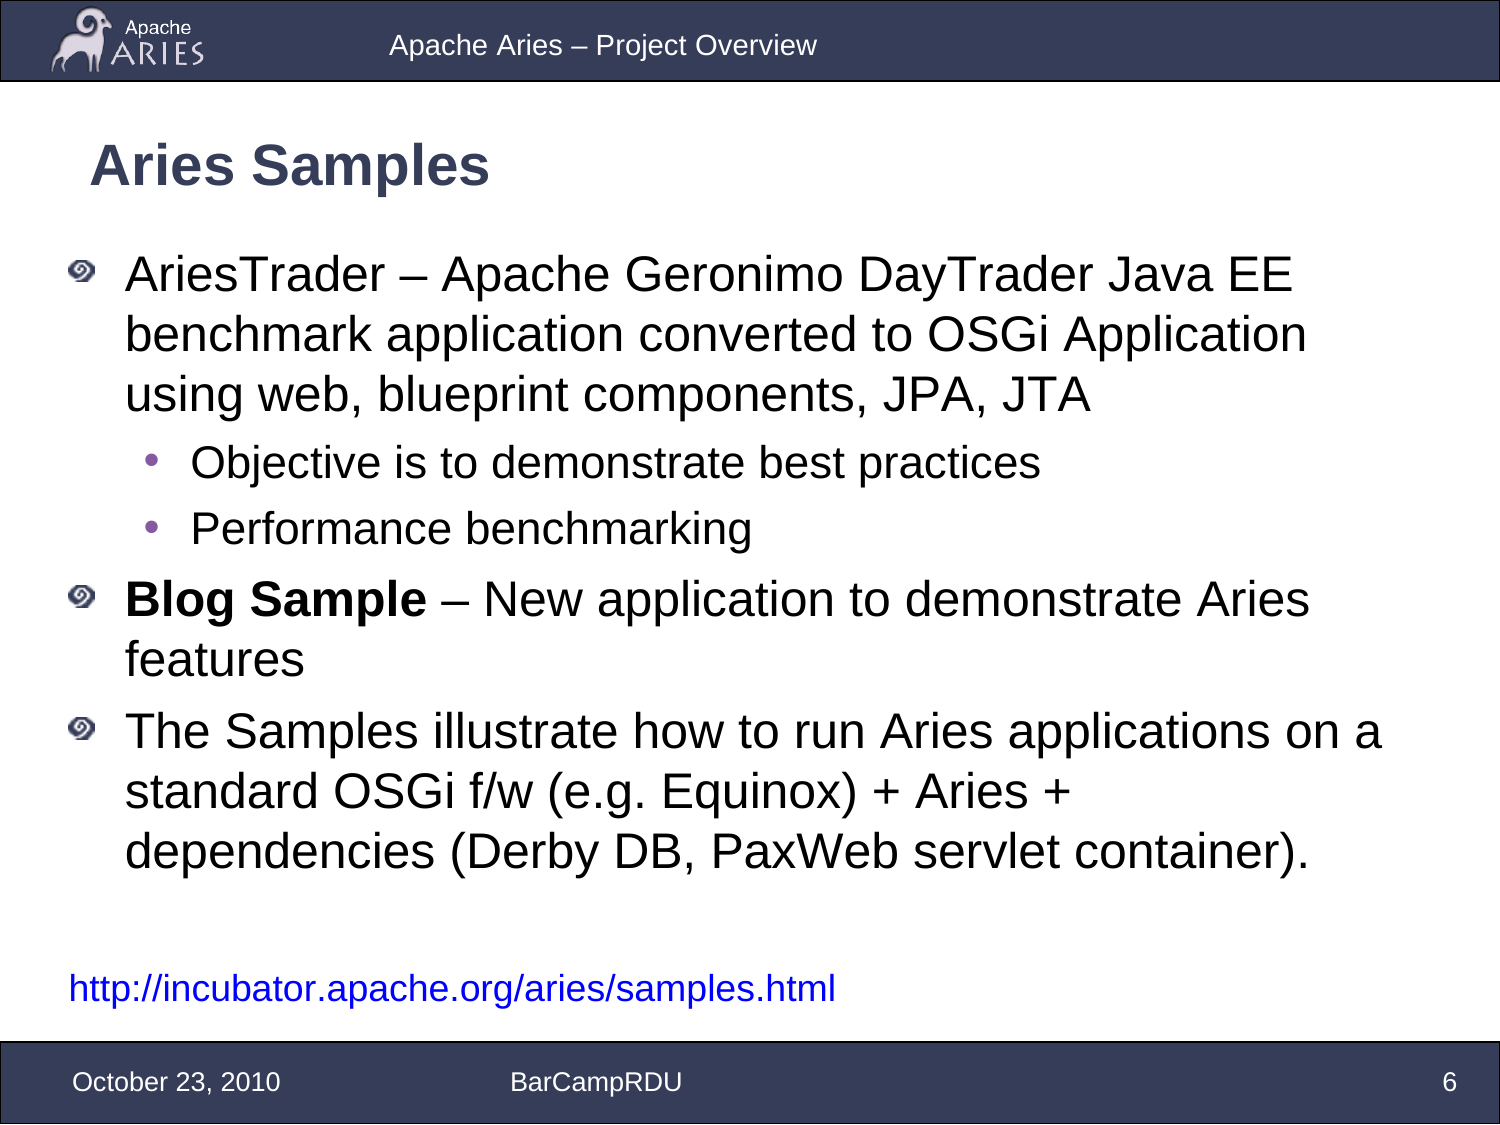

# Aries Samples
AriesTrader – Apache Geronimo DayTrader Java EE benchmark application converted to OSGi Application using web, blueprint components, JPA, JTA
Objective is to demonstrate best practices
Performance benchmarking
Blog Sample – New application to demonstrate Aries features
The Samples illustrate how to run Aries applications on a standard OSGi f/w (e.g. Equinox) + Aries + dependencies (Derby DB, PaxWeb servlet container).
http://incubator.apache.org/aries/samples.html
October 23, 2010
BarCampRDU
6